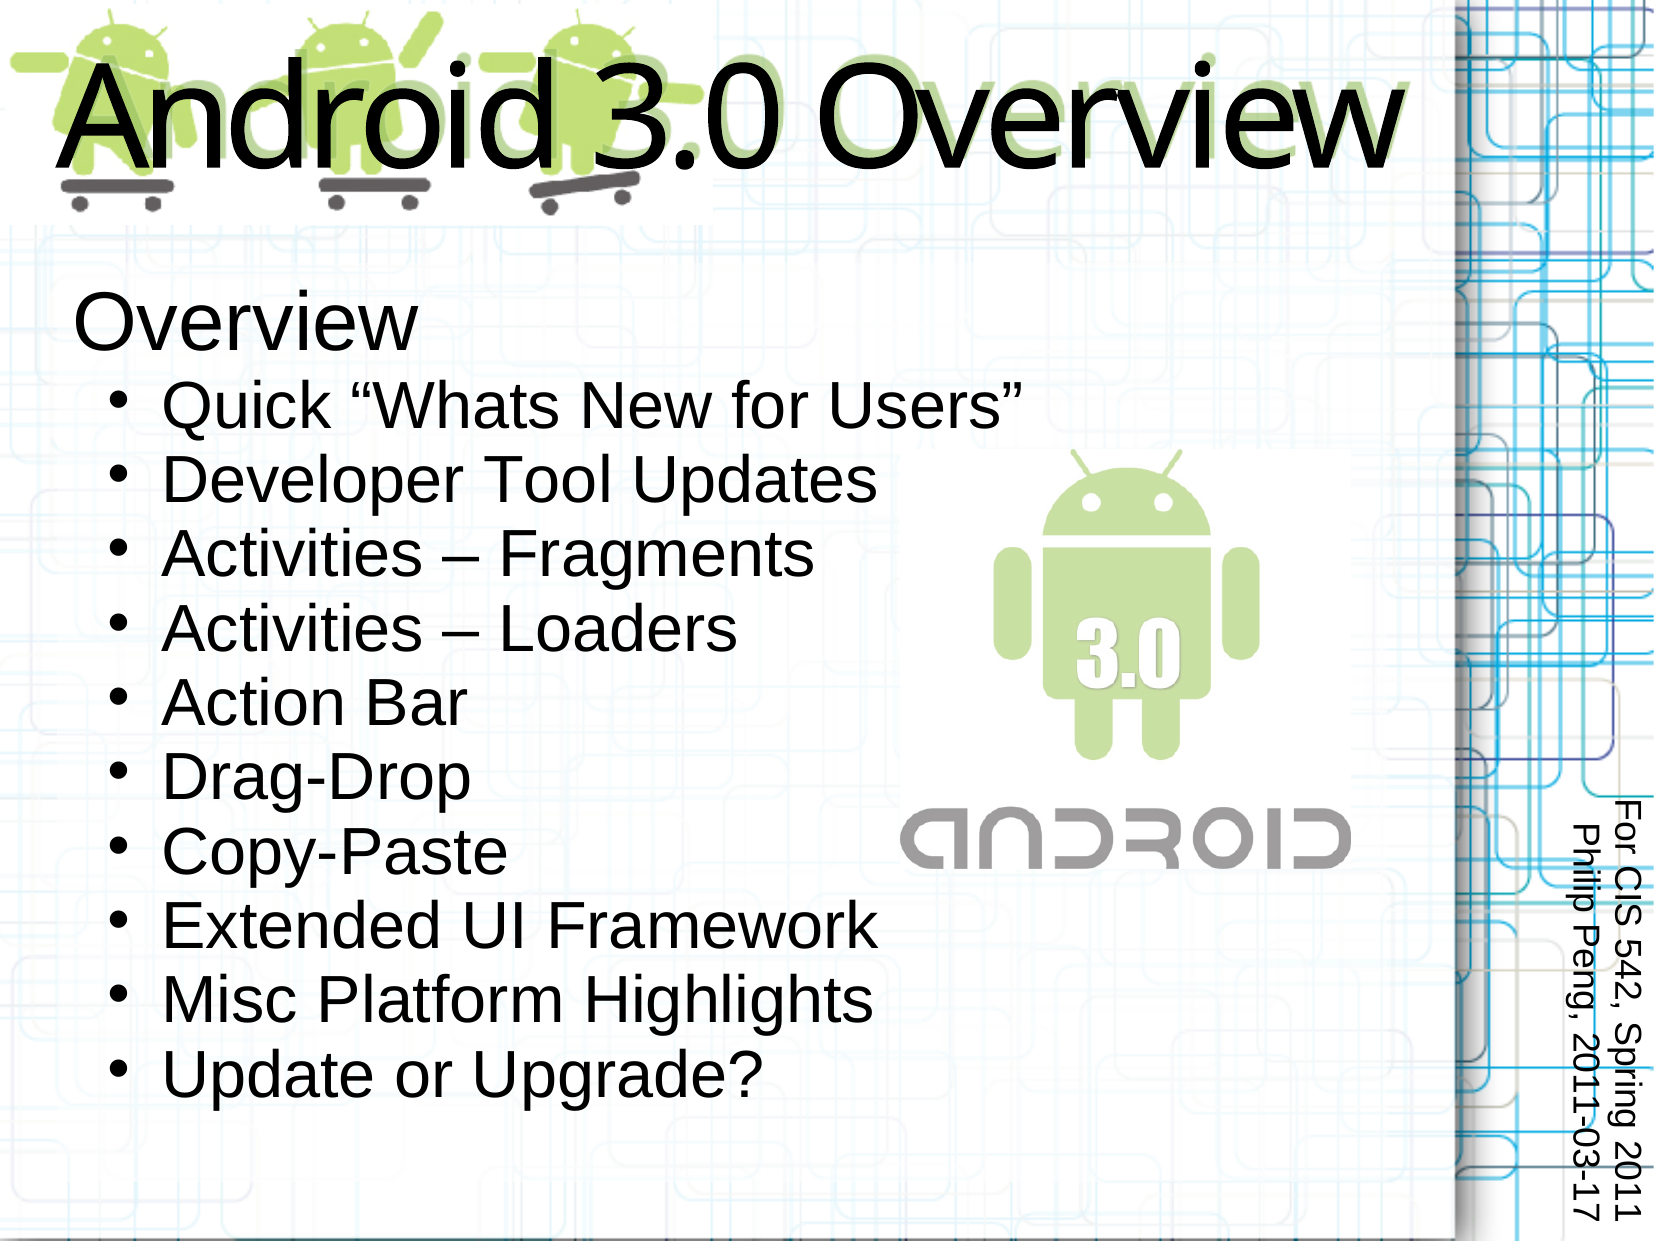

Android 3.0 Overview
Overview
 Quick “Whats New for Users”
 Developer Tool Updates
 Activities – Fragments
 Activities – Loaders
 Action Bar
 Drag-Drop
 Copy-Paste
 Extended UI Framework
 Misc Platform Highlights
 Update or Upgrade?
For CIS 542, Spring 2011
Philip Peng, 2011-03-17